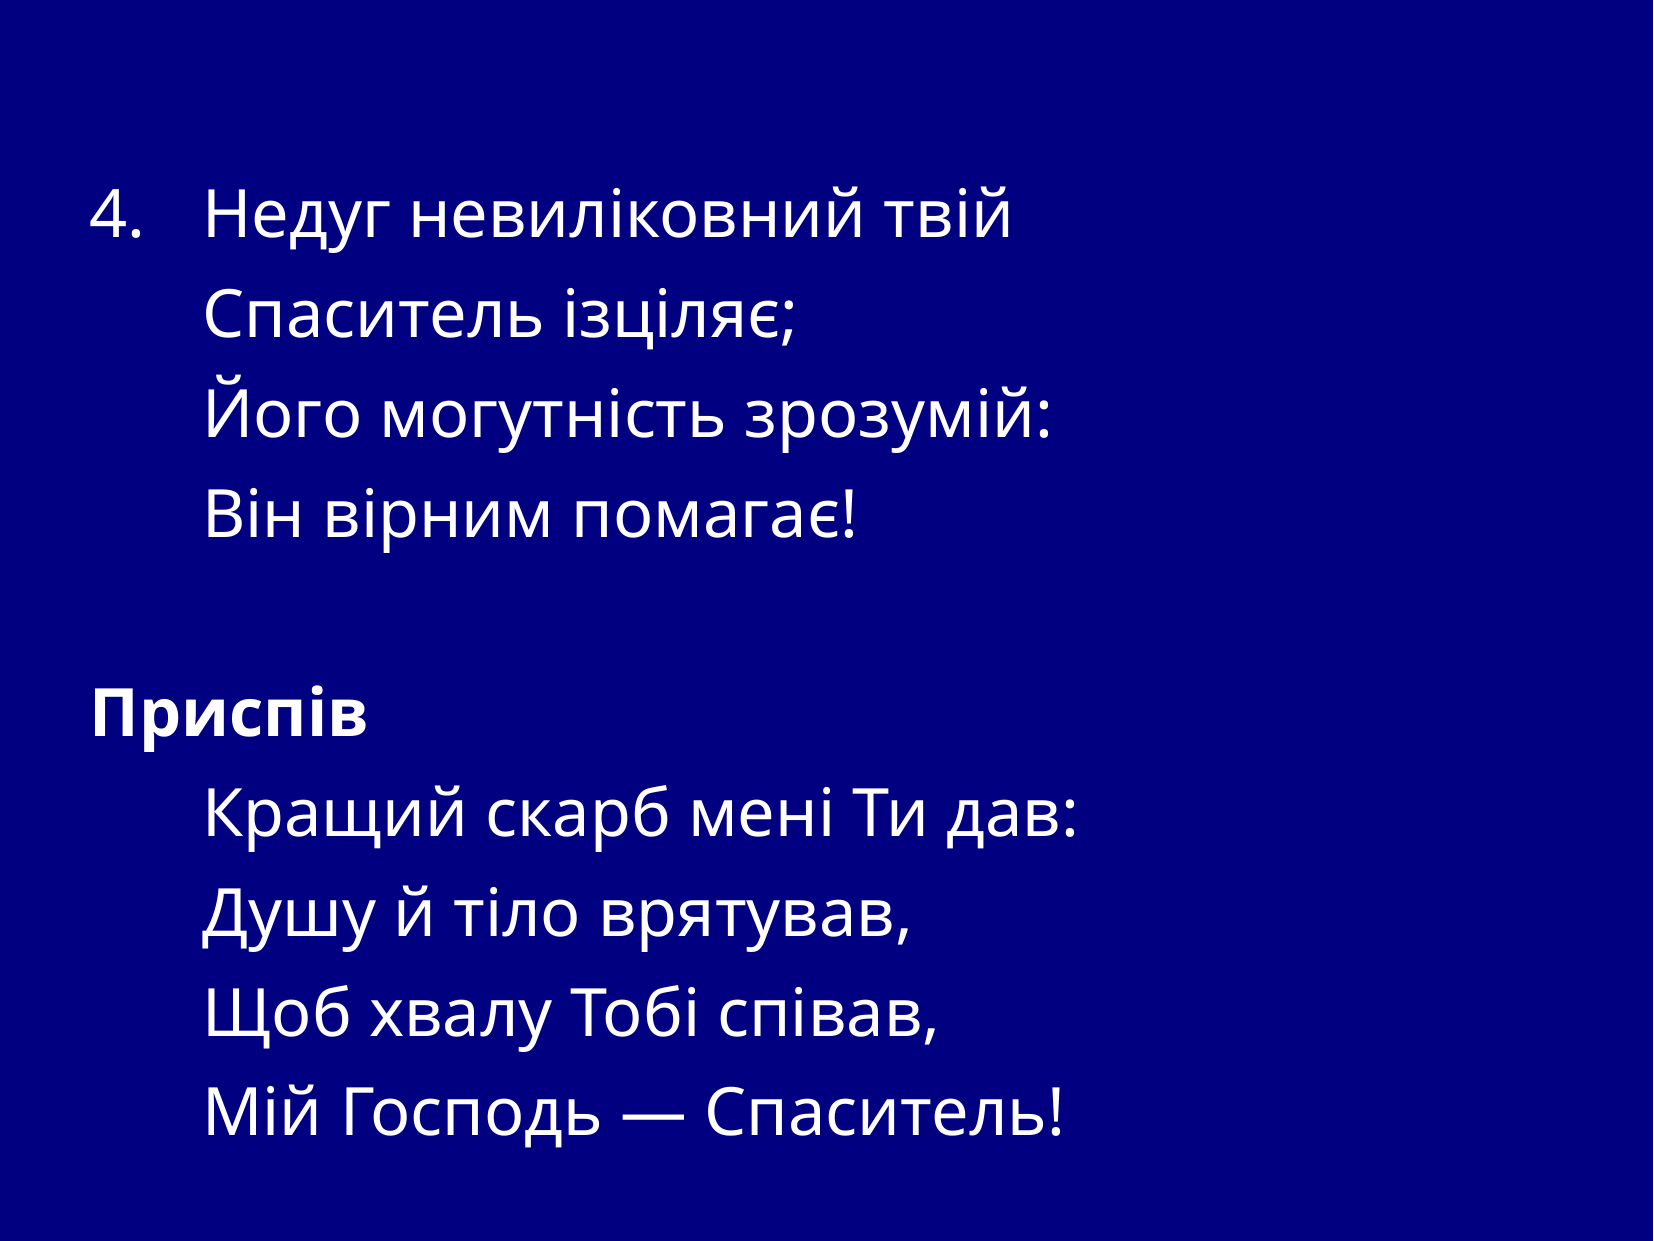

4.	Недуг невиліковний твій
	Спаситель ізціляє;
	Його могутність зрозумій:
	Він вірним помагає!
Приспів
	Кращий скарб мені Ти дав:
	Душу й тіло врятував,
	Щоб хвалу Тобі співав,
	Мій Господь ― Спаситель!